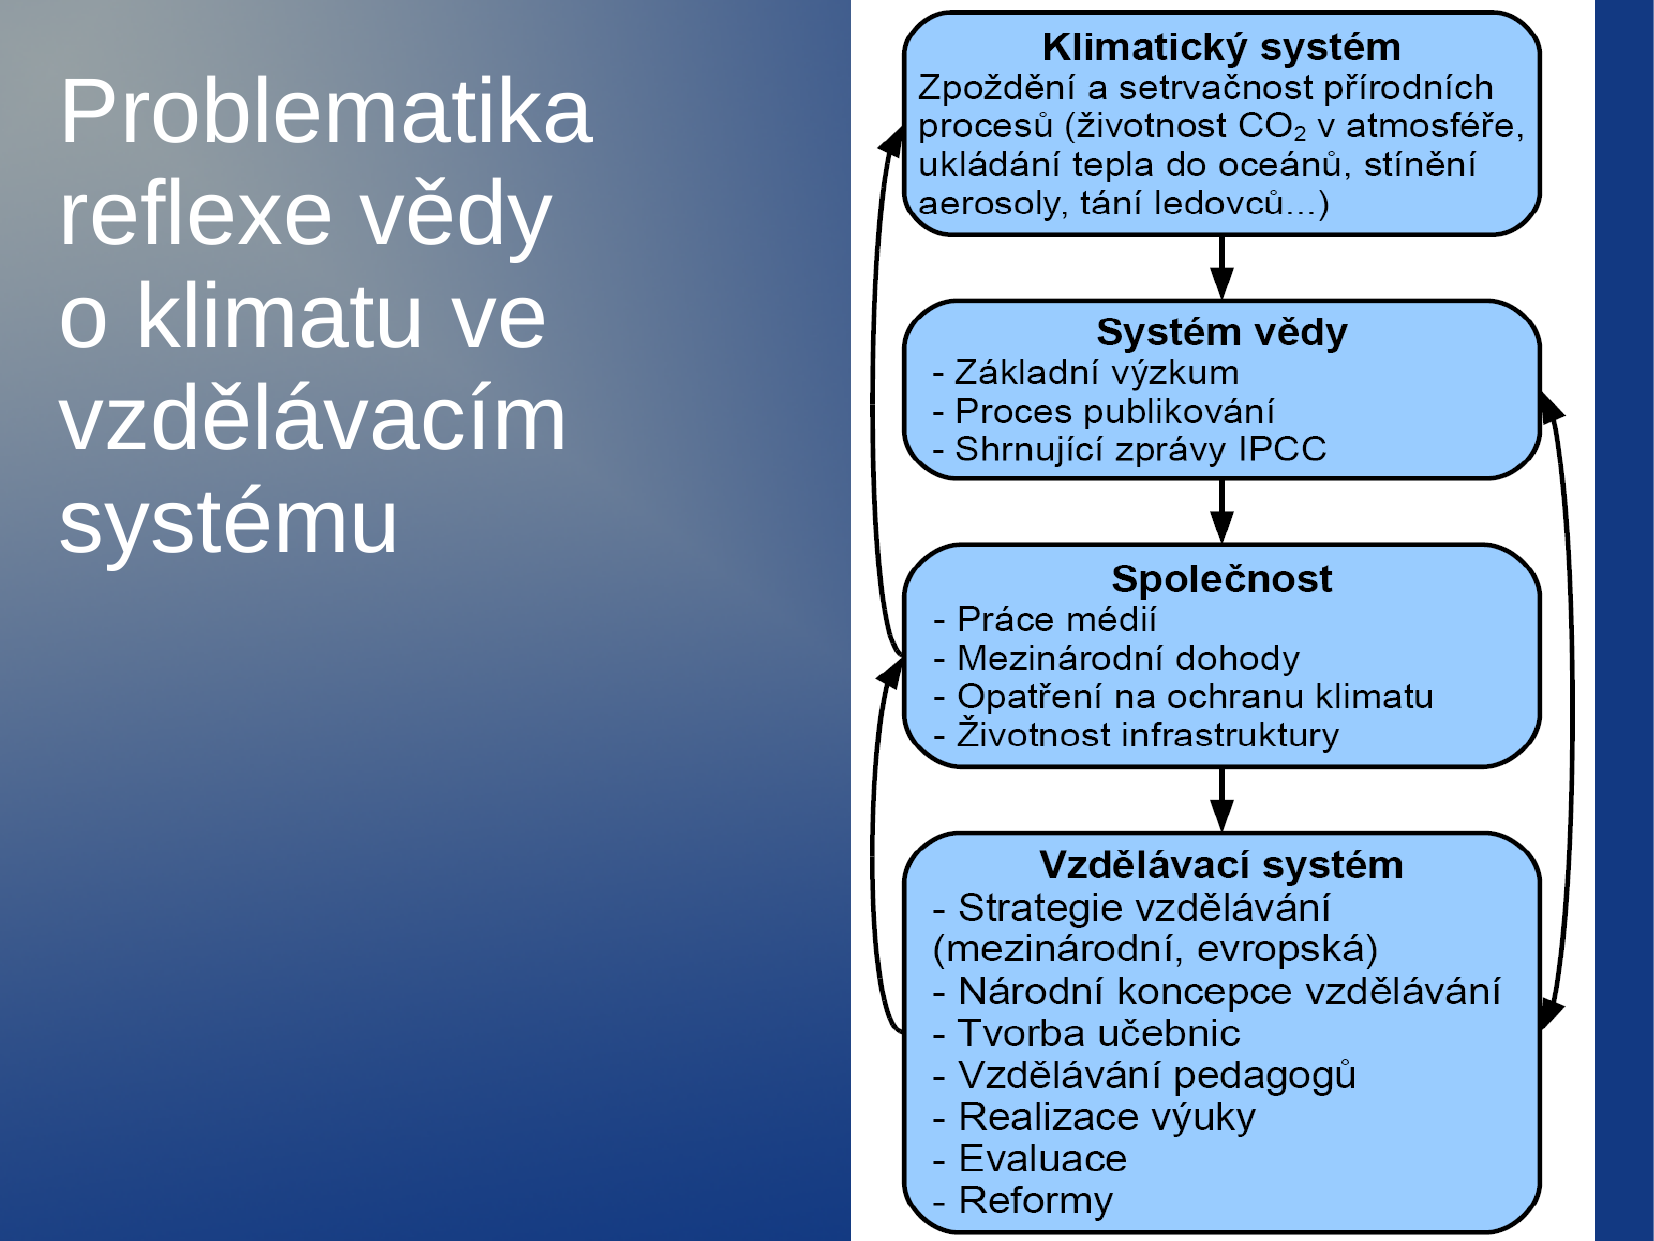

# Problematika reflexe vědy o klimatu ve vzdělávacím systému